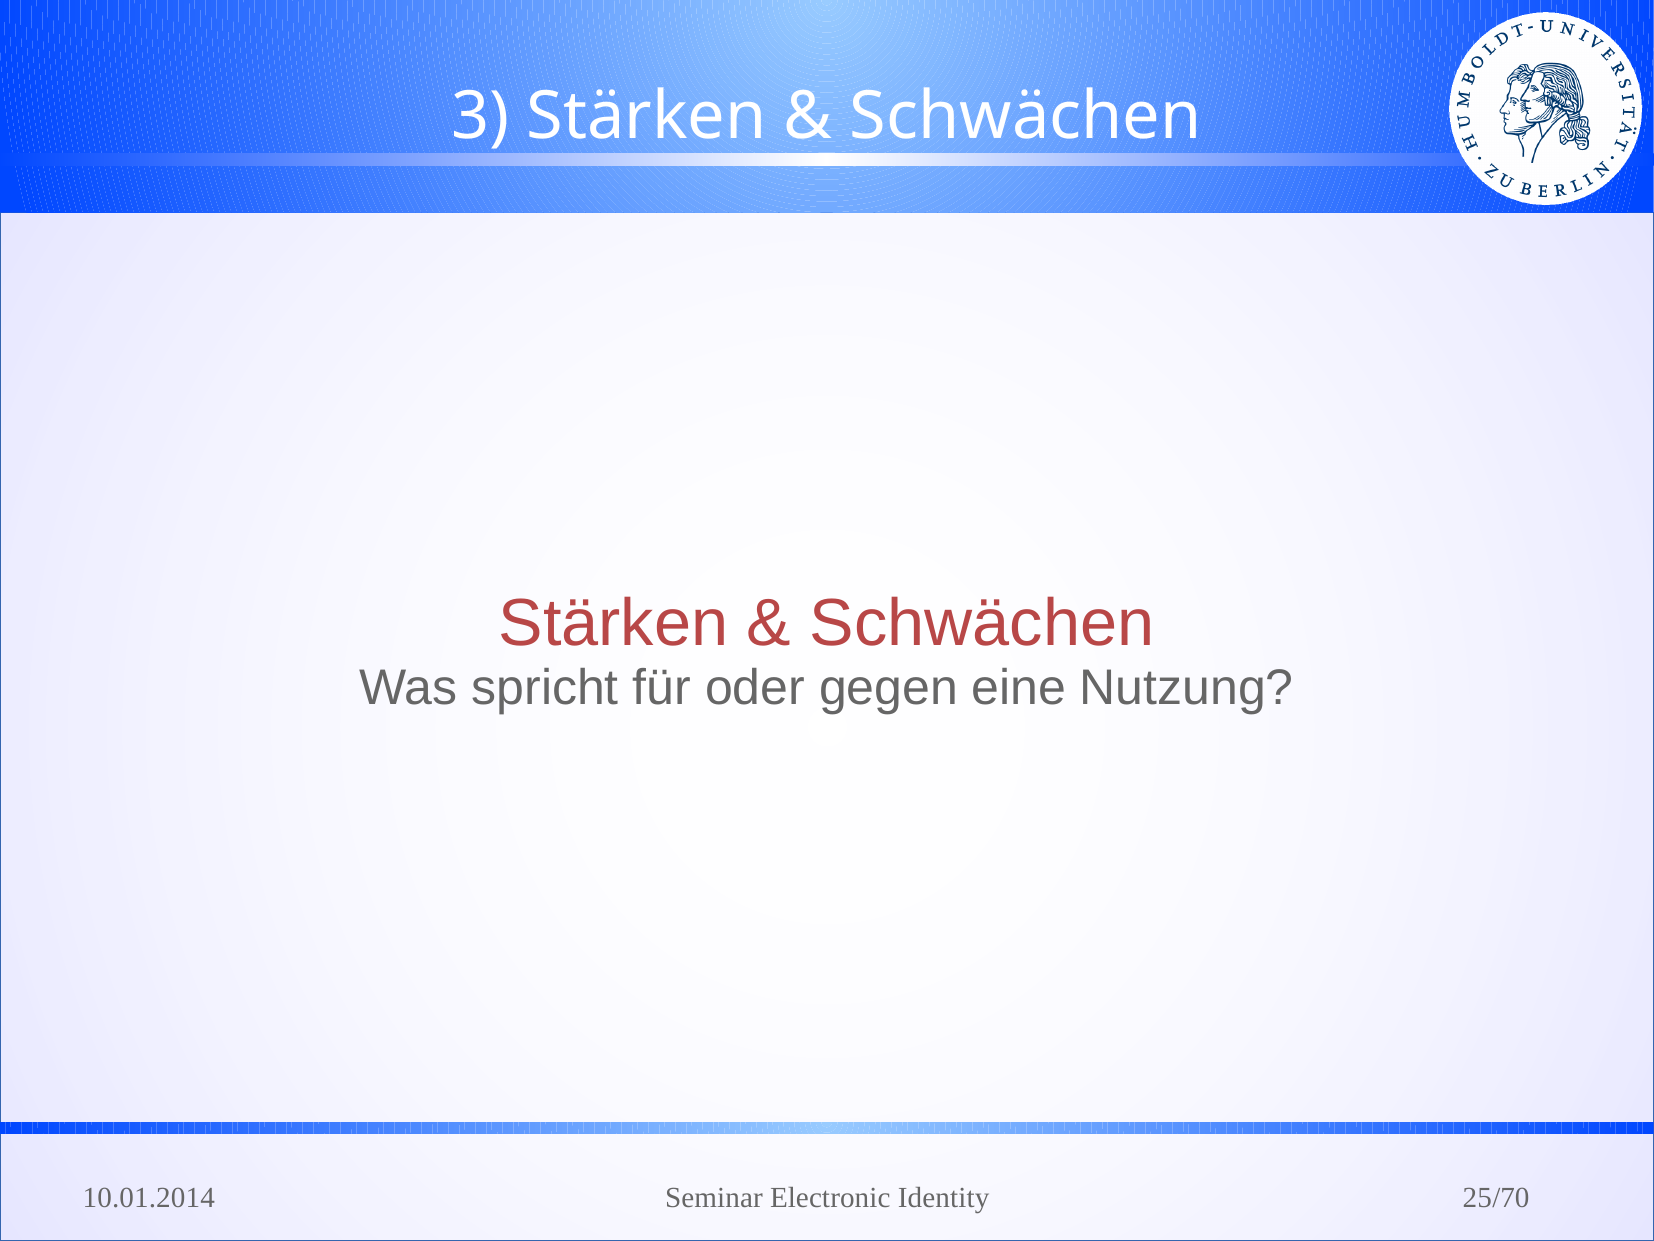

# 3) Stärken & Schwächen
Stärken & Schwächen
Was spricht für oder gegen eine Nutzung?
10.01.2014
Seminar Electronic Identity